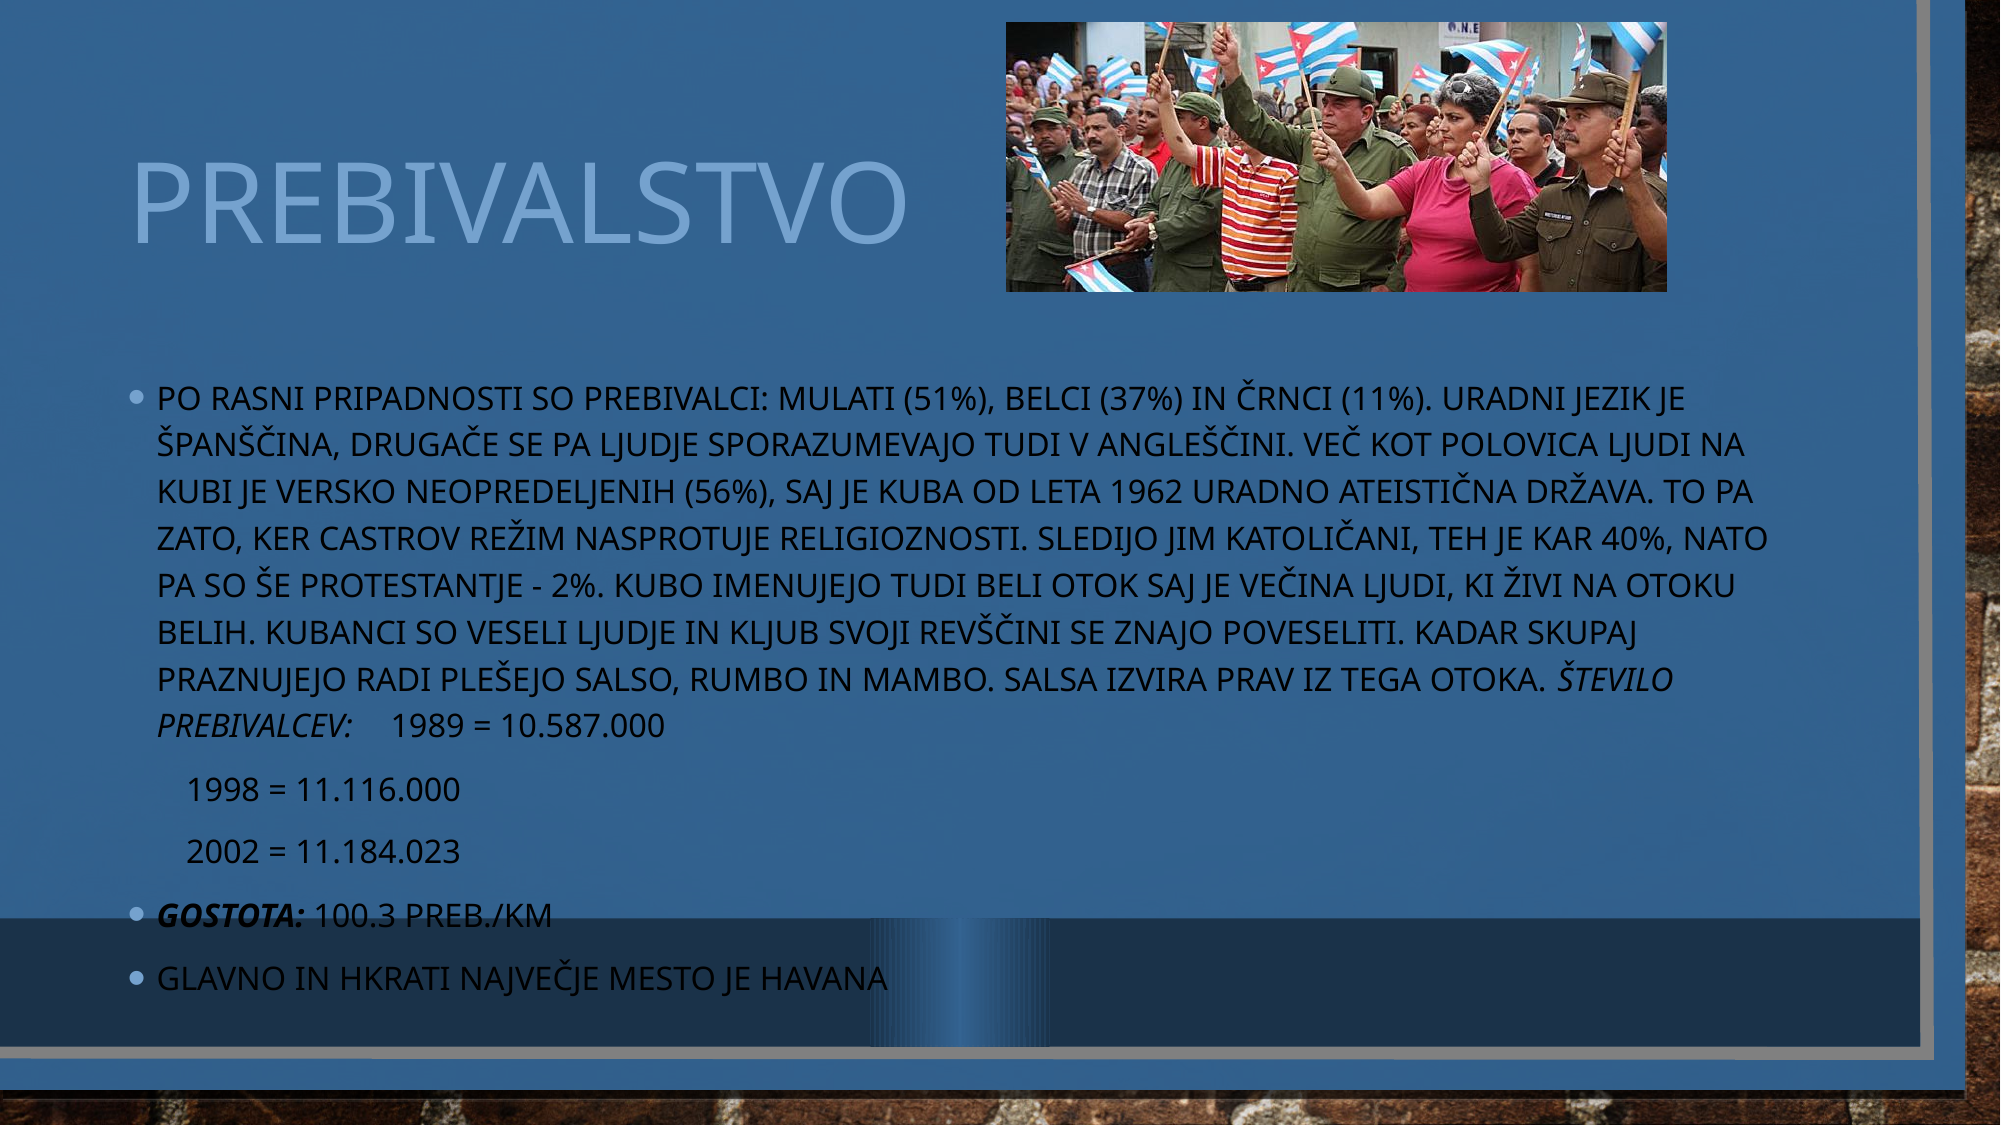

# PREBIVALSTVO
Po rasni pripadnosti so prebivalci: mulati (51%), belci (37%) in črnci (11%). Uradni jezik je Španščina, drugače se pa ljudje sporazumevajo tudi v Angleščini. Več kot polovica ljudi na Kubi je versko neopredeljenih (56%), saj je Kuba od leta 1962 uradno ateistična država. To pa zato, ker Castrov režim nasprotuje religioznosti. Sledijo jim katoličani, teh je kar 40%, nato pa so še protestantje - 2%. KUBO IMENUJEJO TUDI BELI OTOK SAJ JE VEČINA LJUDI, KI ŽIVI NA OTOKU BELIH. Kubanci so veseli ljudje in kljub svoji revščini se znajo poveseliti. Kadar skupaj praznujejo radi plešejo salso, rumbo in mambo. Salsa izvira prav iz tega otoka. ŠTEVILO PREBIVALCEV:	1989 = 10.587.000
				1998 = 11.116.000
				2002 = 11.184.023
GOSTOTA: 100.3 preb./km
GLAVNO IN HKRATI NAJVEČJE MESTO JE HAVANA